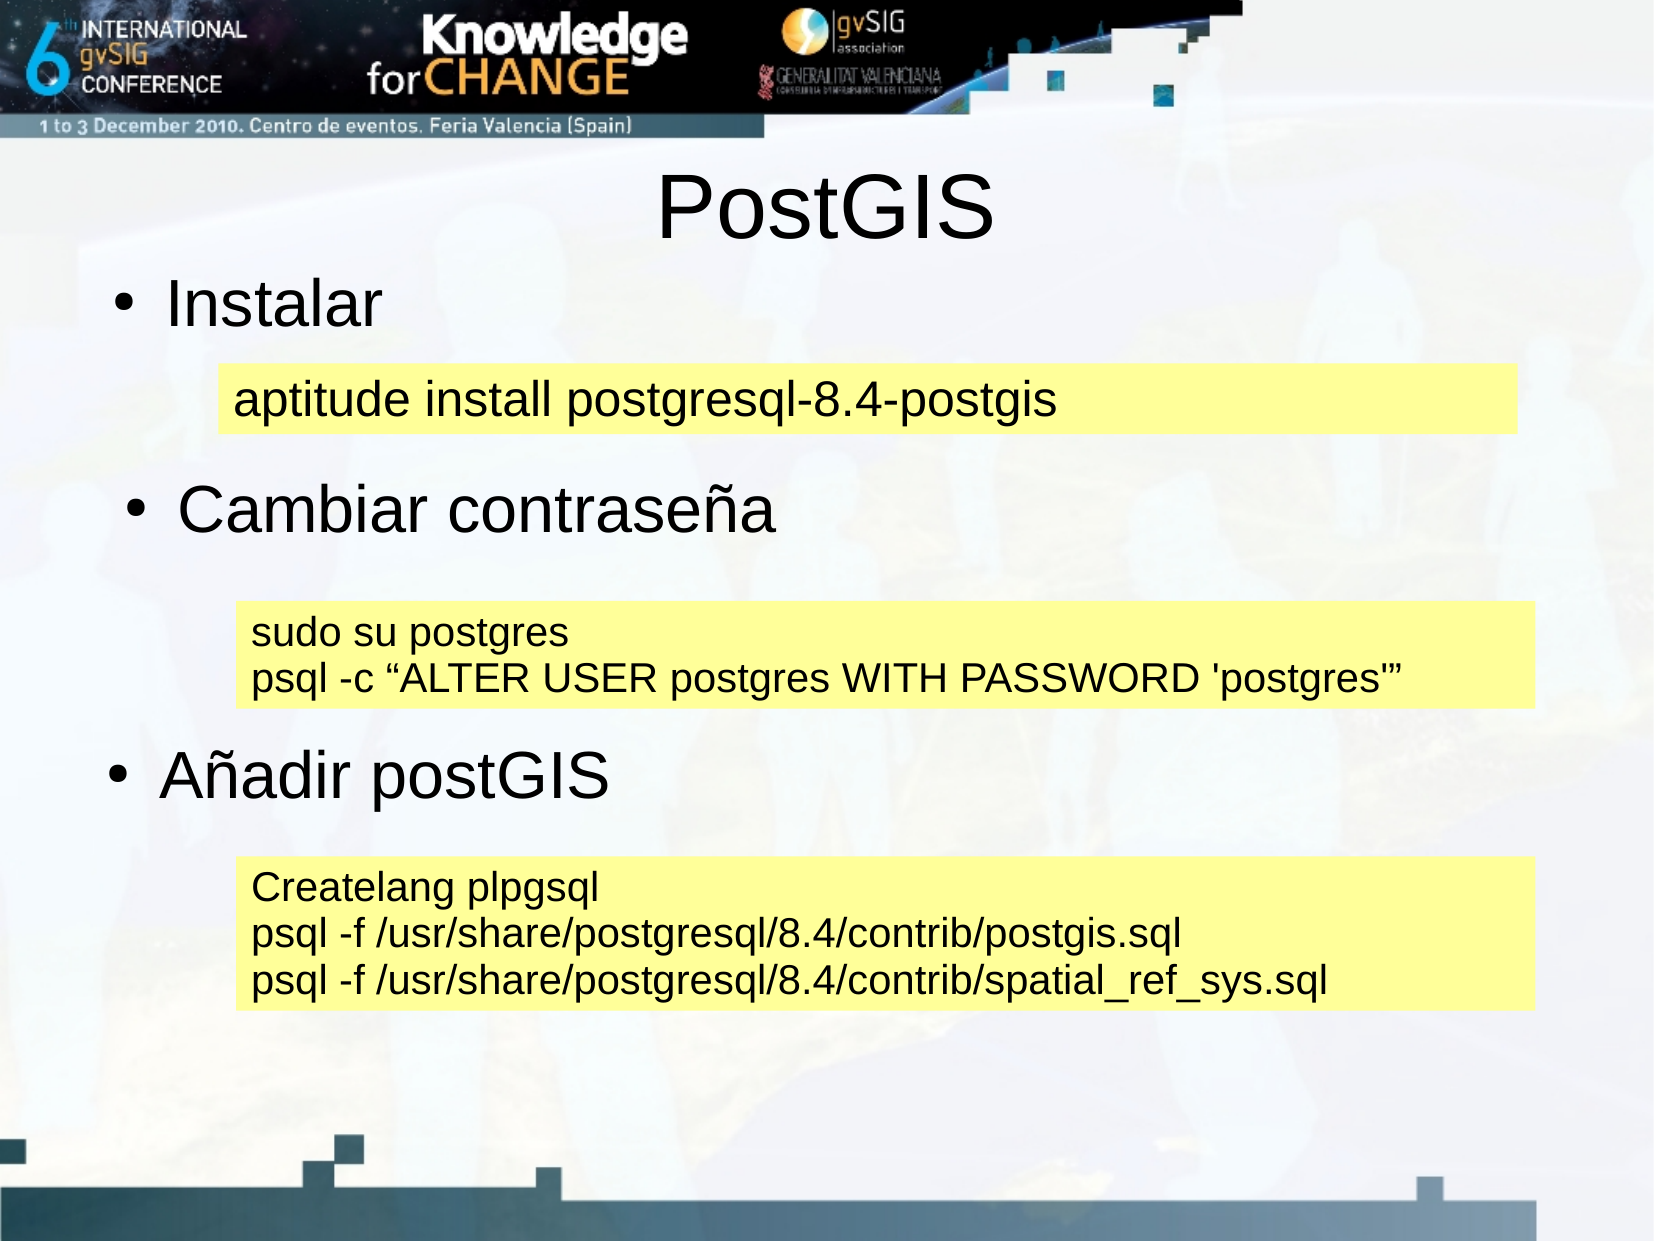

# PostGIS
Instalar
aptitude install postgresql-8.4-postgis
Cambiar contraseña
sudo su postgres
psql -c “ALTER USER postgres WITH PASSWORD 'postgres'”
Añadir postGIS
Createlang plpgsql
psql -f /usr/share/postgresql/8.4/contrib/postgis.sql
psql -f /usr/share/postgresql/8.4/contrib/spatial_ref_sys.sql